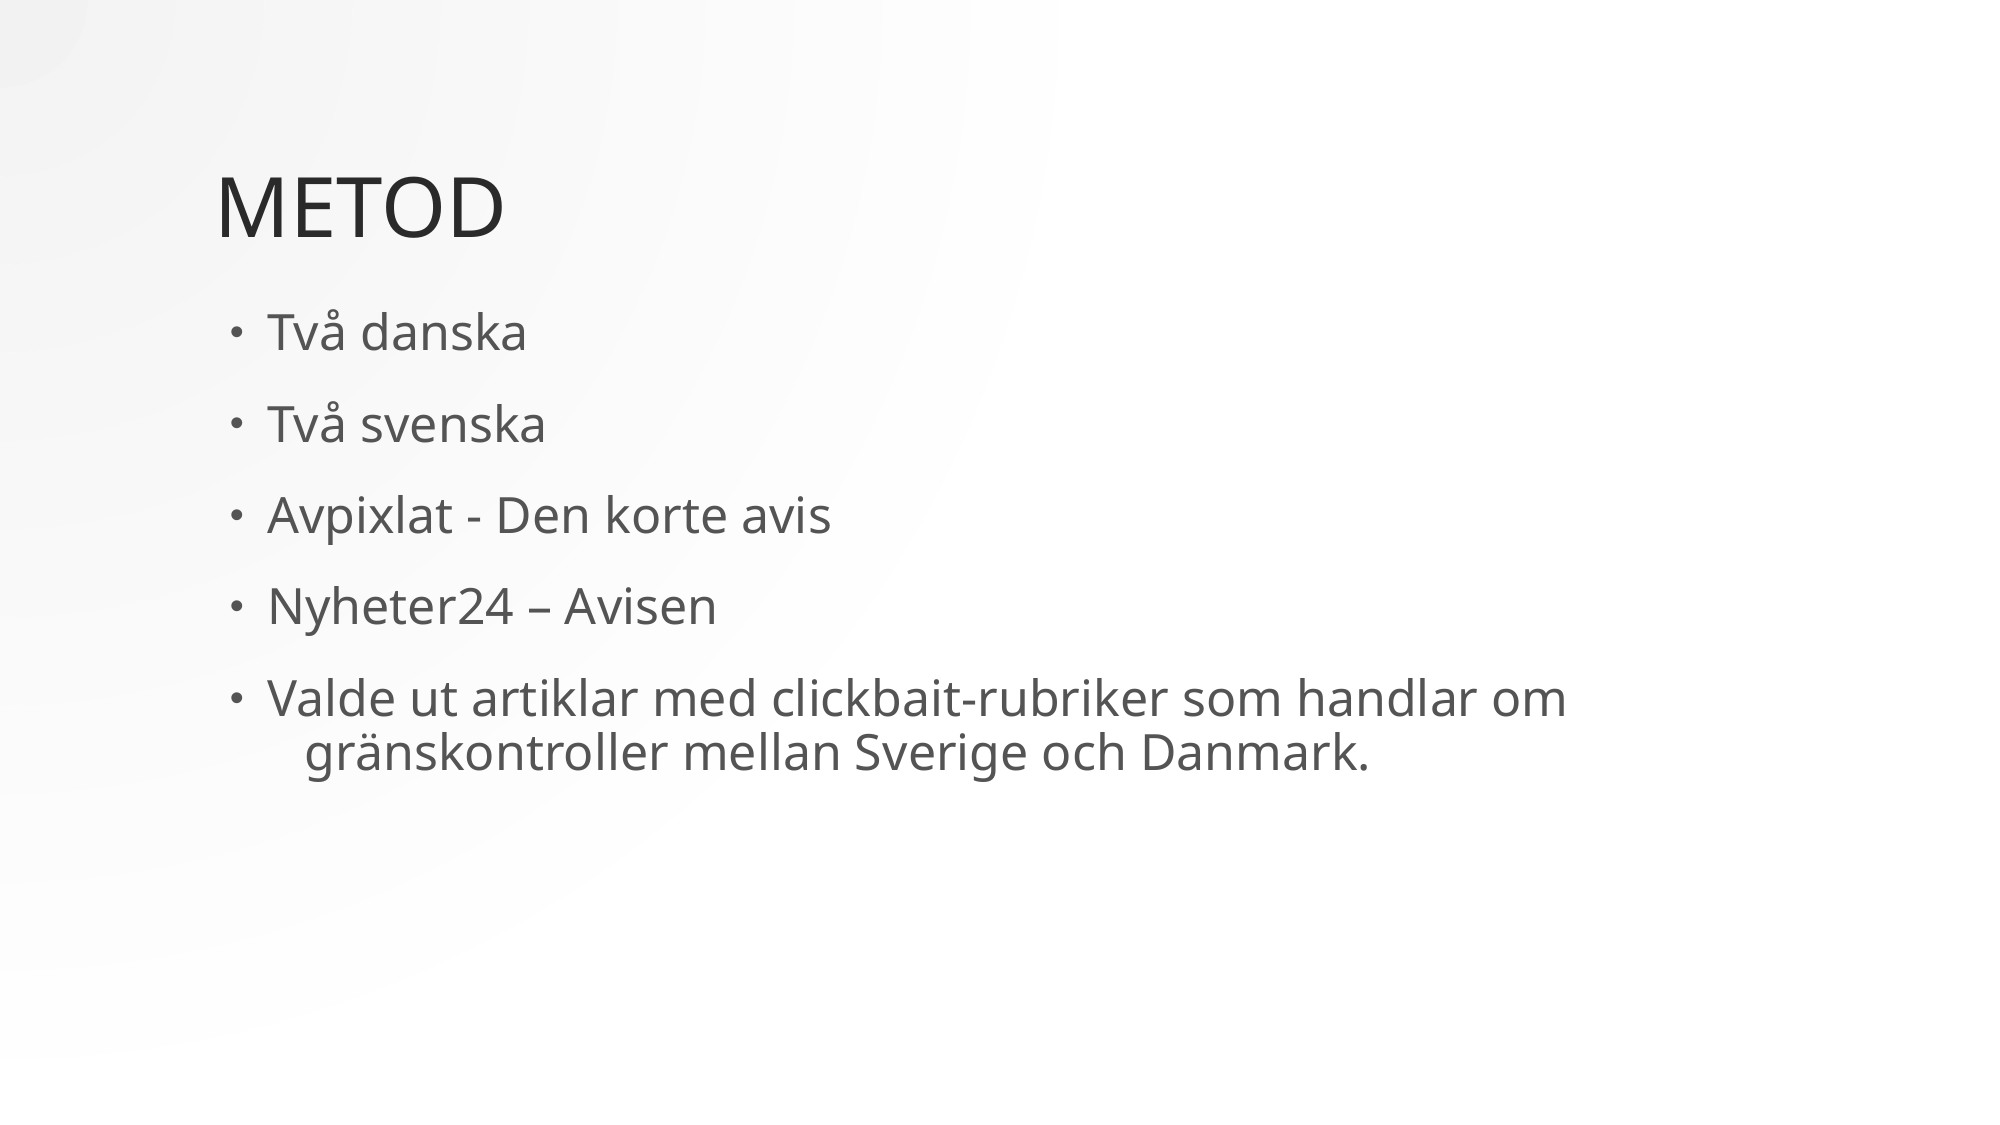

# Metod
Två danska
Två svenska
Avpixlat - Den korte avis
Nyheter24 – Avisen
Valde ut artiklar med clickbait-rubriker som handlar om gränskontroller mellan Sverige och Danmark.